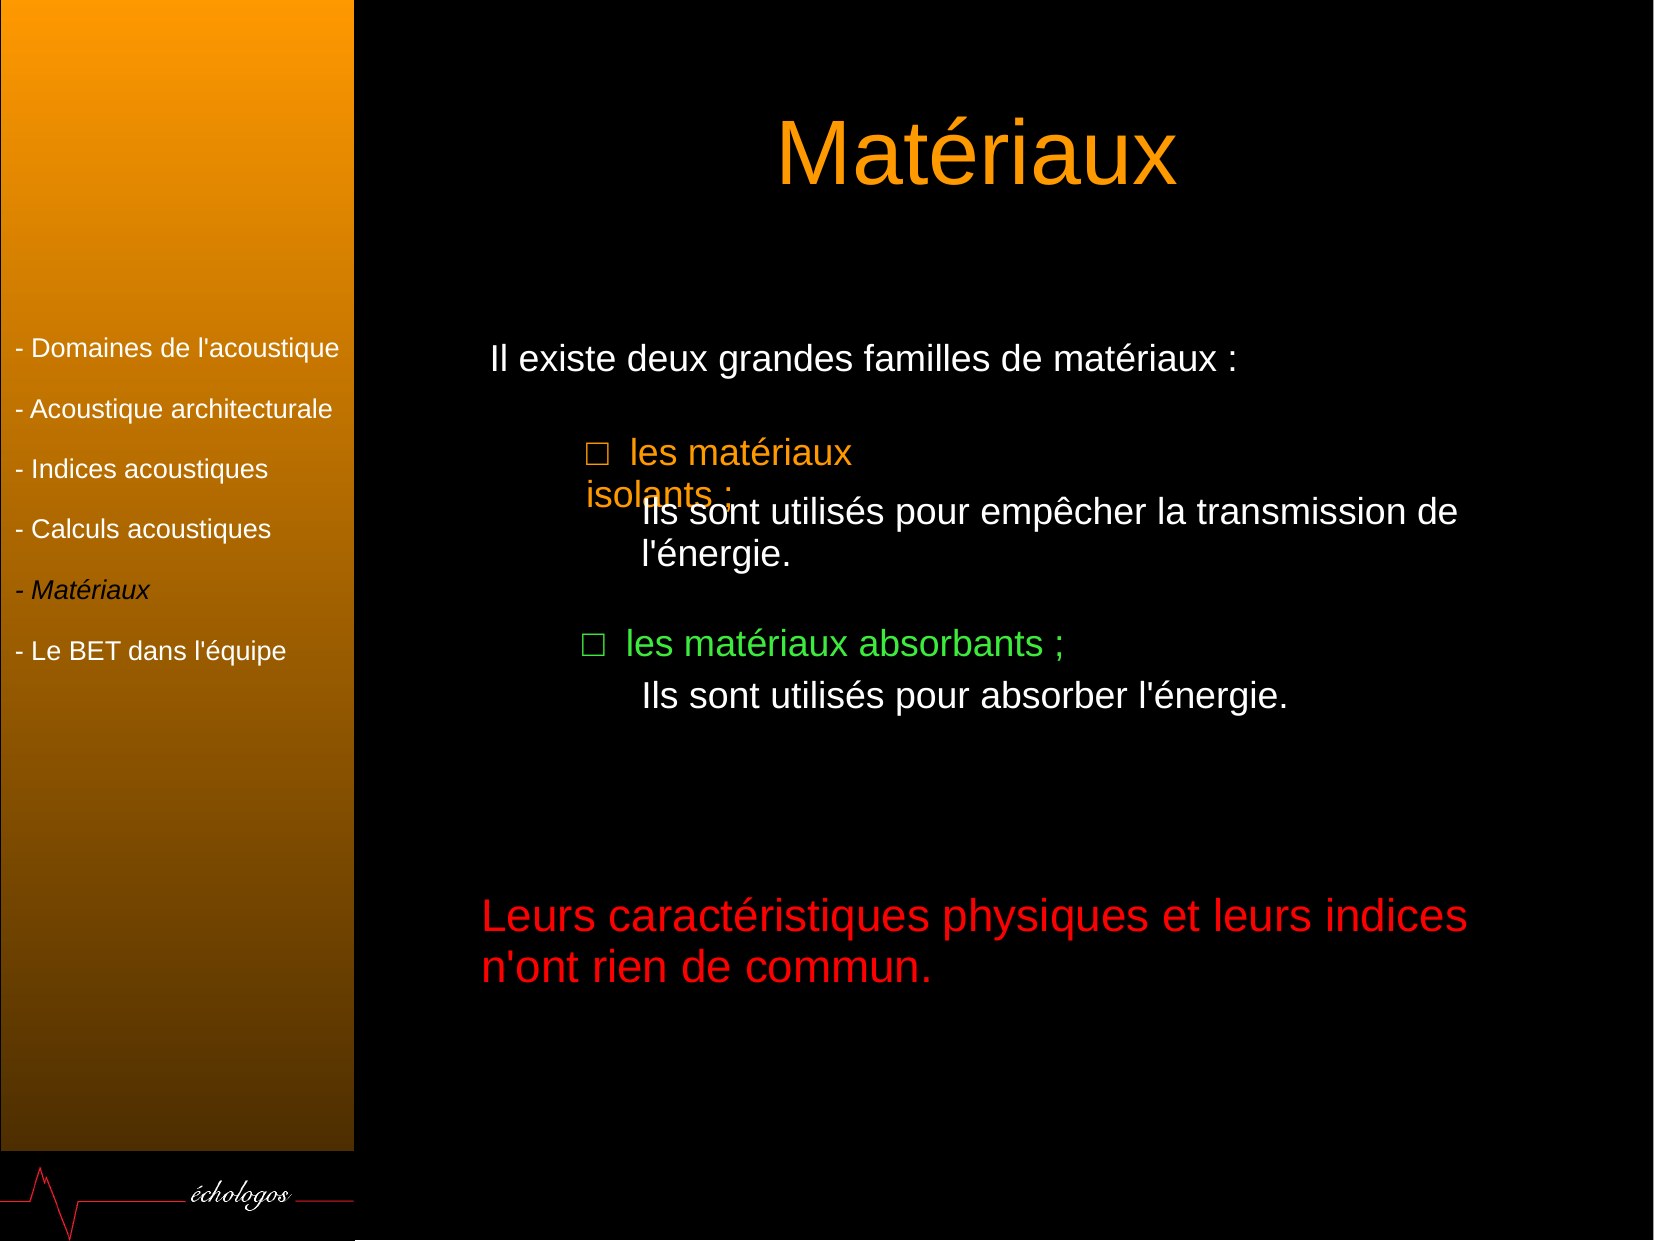

# Matériaux
- Domaines de l'acoustique
- Acoustique architecturale
- Indices acoustiques
- Calculs acoustiques
- Matériaux
- Le BET dans l'équipe
Il existe deux grandes familles de matériaux :
□  les matériaux isolants ;
Ils sont utilisés pour empêcher la transmission de l'énergie.
□  les matériaux absorbants ;
Ils sont utilisés pour absorber l'énergie.
Leurs caractéristiques physiques et leurs indices n'ont rien de commun.